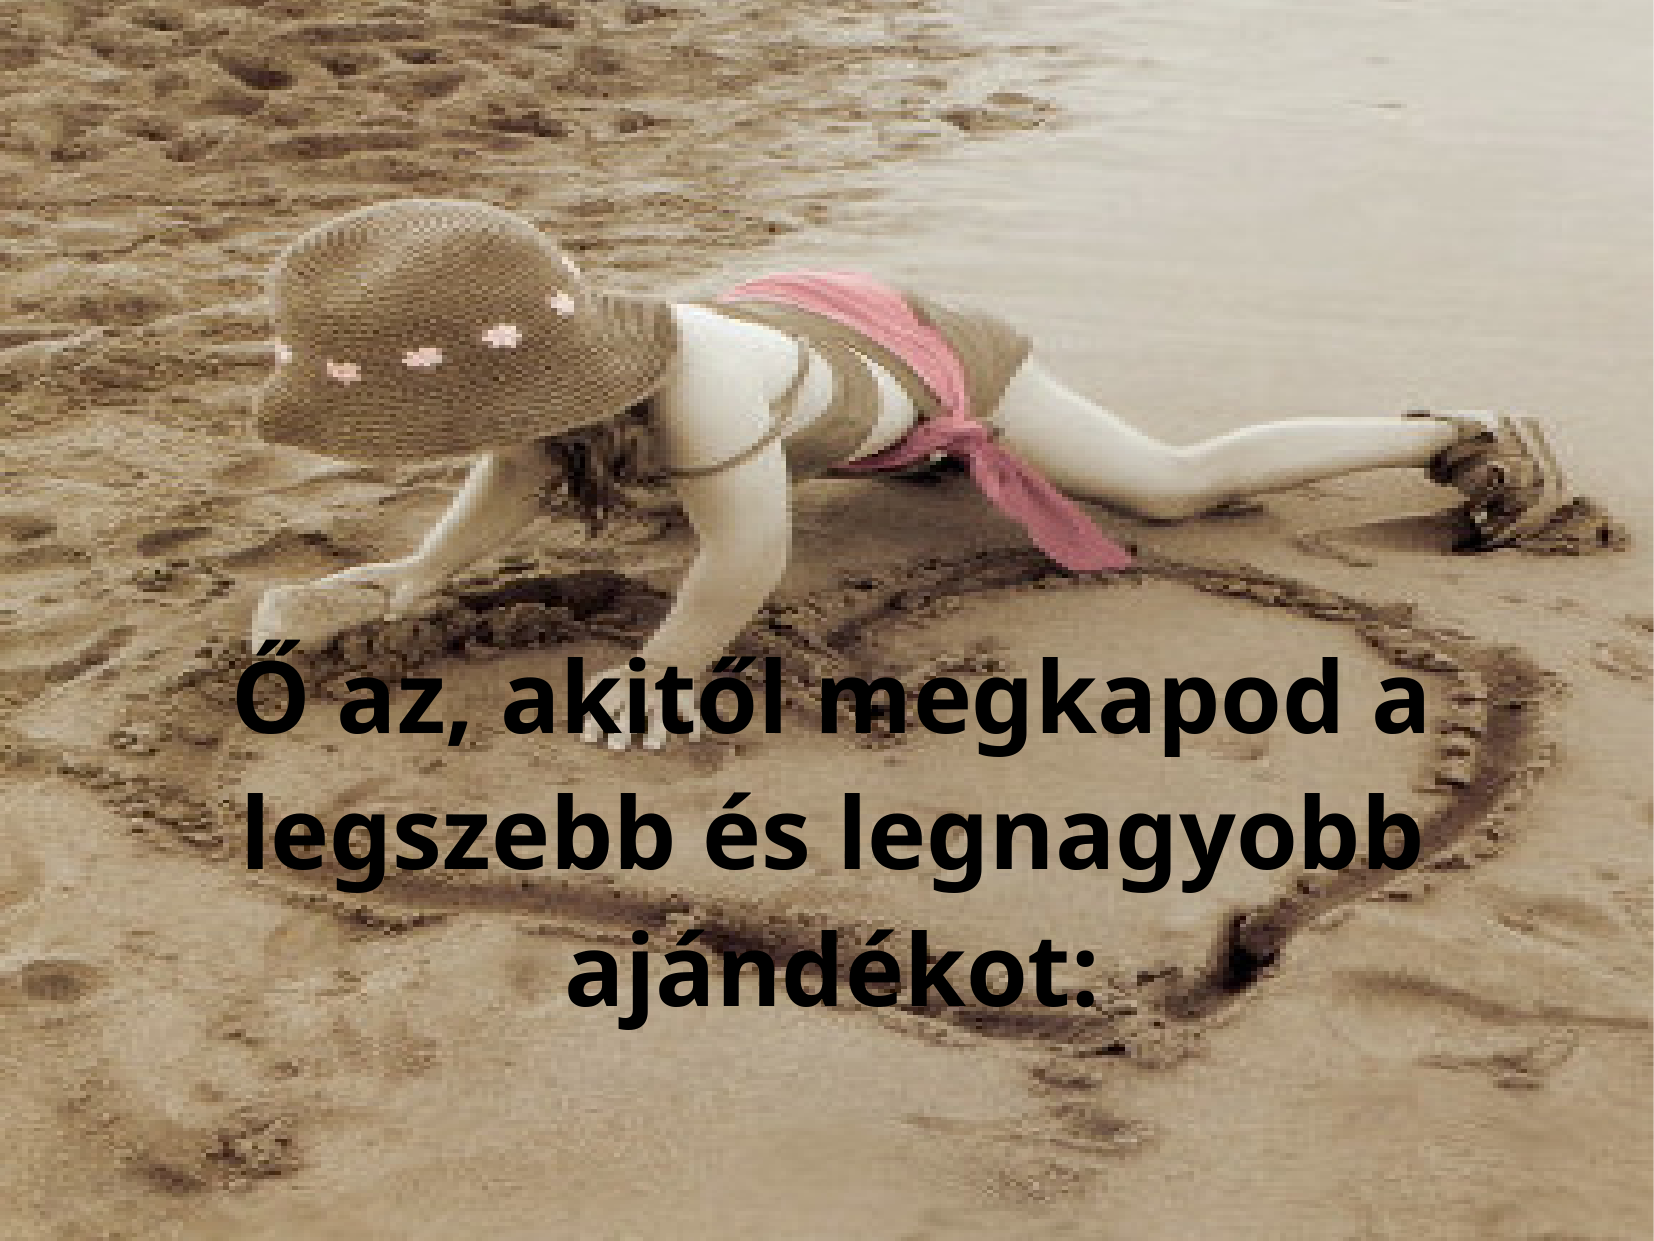

# Ő az, akitől megkapod a legszebb és legnagyobb ajándékot: